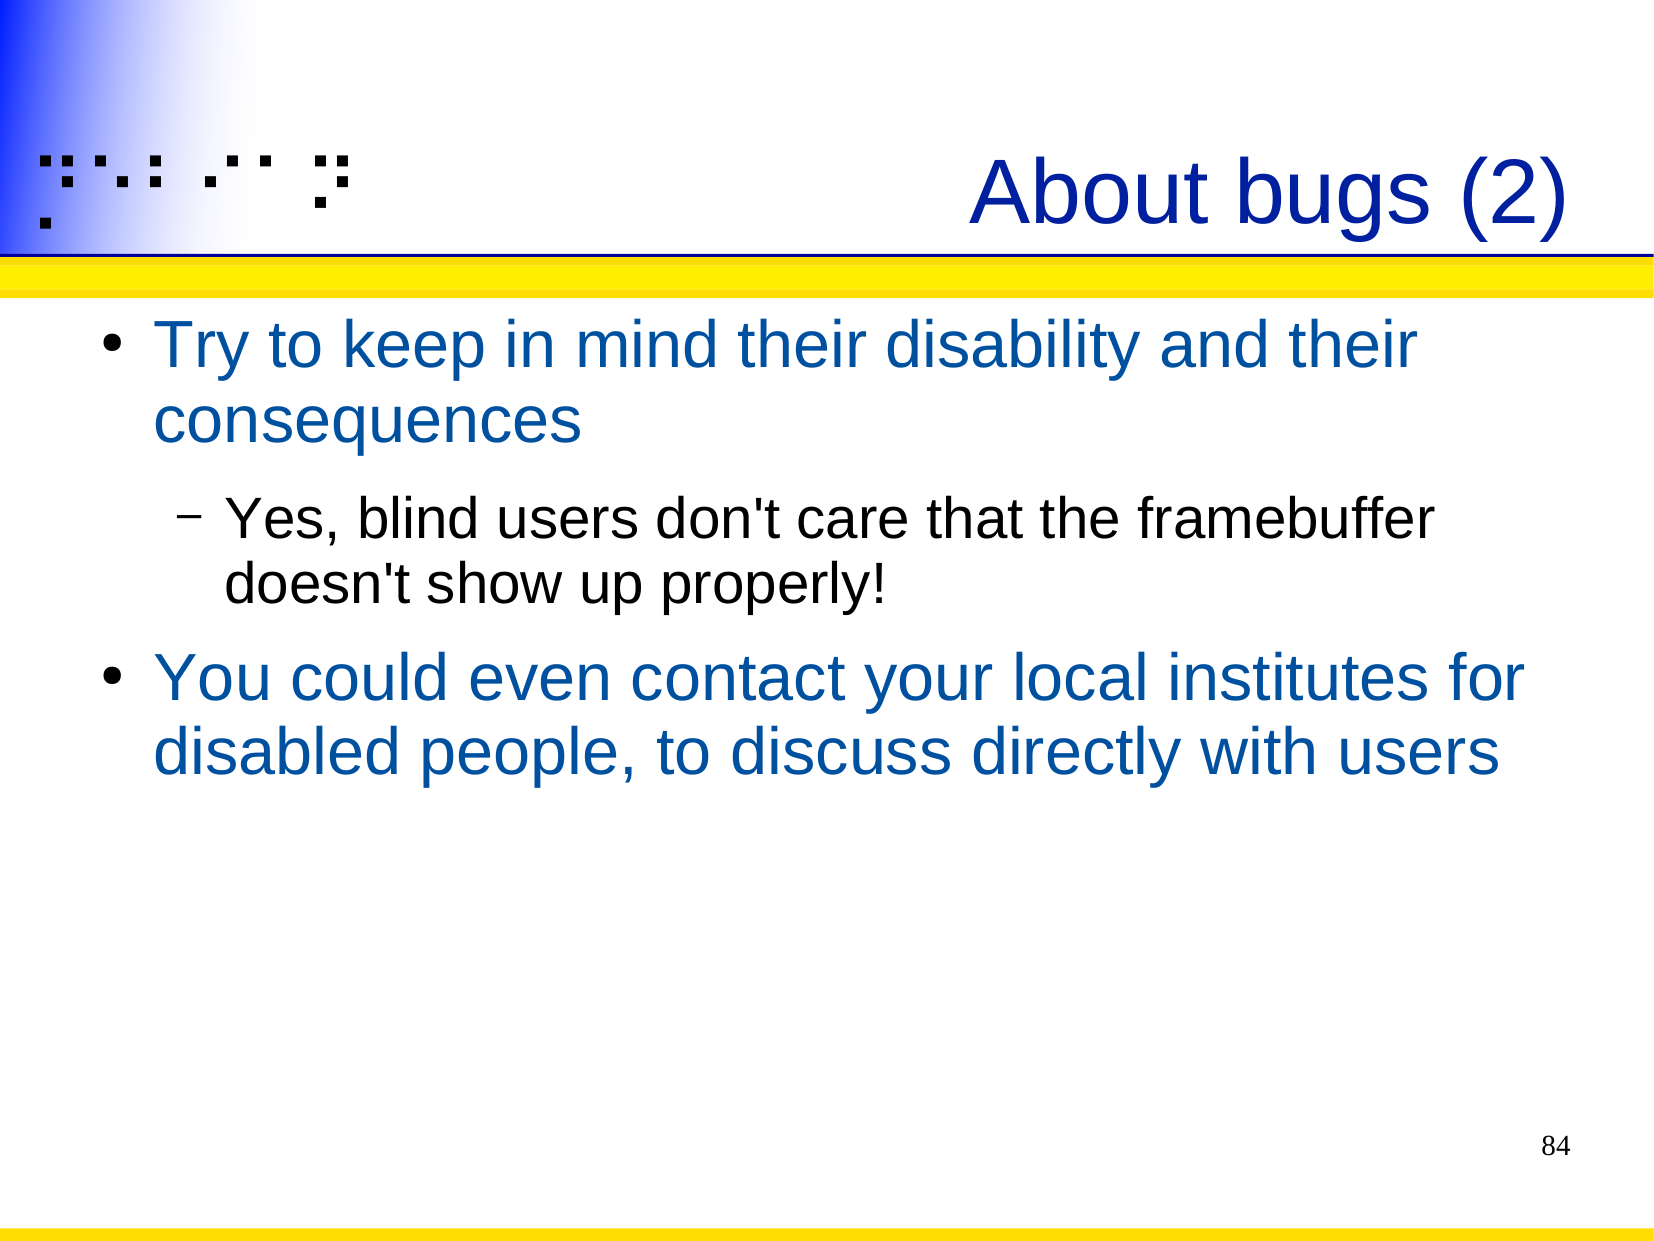

# About bugs (2)
Try to keep in mind their disability and their consequences
Yes, blind users don't care that the framebuffer doesn't show up properly!
You could even contact your local institutes for disabled people, to discuss directly with users
84